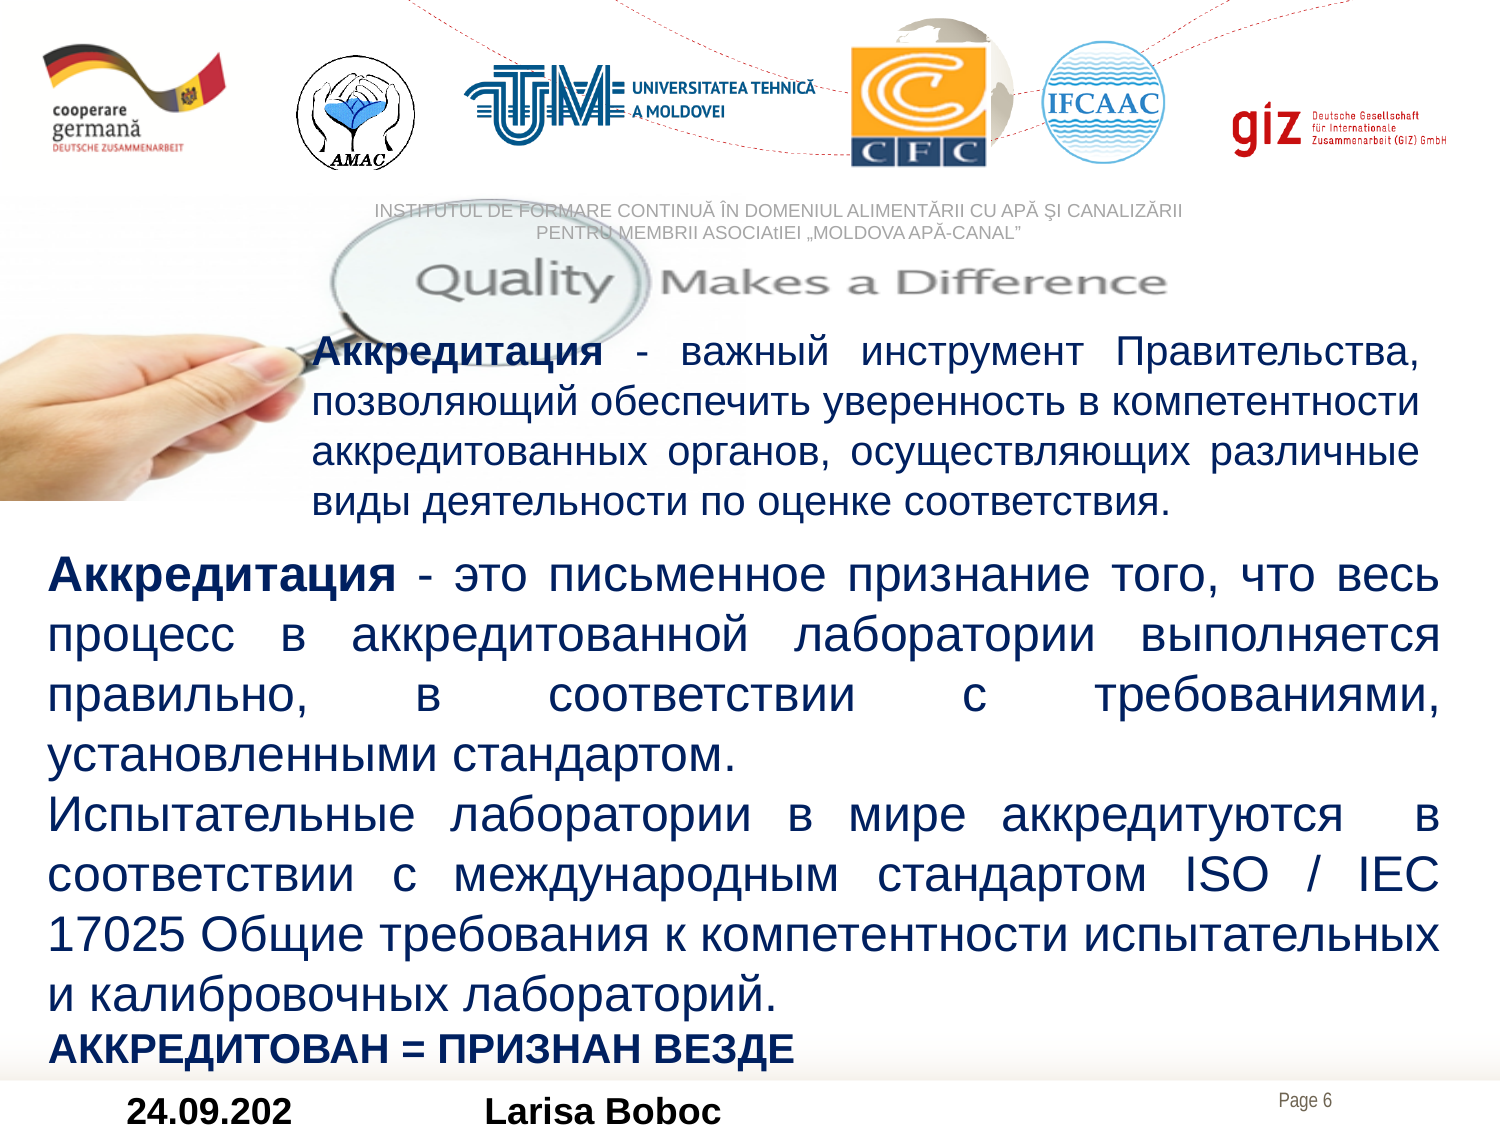

INSTITUTUL DE FORMARE CONTINUĂ ÎN DOMENIUL ALIMENTĂRII CU APĂ ŞI CANALIZĂRII
PENTRU MEMBRII ASOCIAtIEI „MOLDOVA APĂ-CANAL”
Аккредитация - важный инструмент Правительства, позволяющий обеспечить уверенность в компетентности аккредитованных органов, осуществляющих различные виды деятельности по оценке соответствия.
INSTITUTUL DE FORMARE CONTINUĂ ÎN DOMENIUL ALIMENTĂRII CU APĂ ŞI CANALIZĂRII
PENTRU MEMBRII ASOCIAtIEI „MOLDOVA APĂ-CANAL”
Аккредитация - это письменное признание того, что весь процесс в аккредитованной лаборатории выполняется правильно, в соответствии с требованиями, установленными стандартом.
Испытательные лаборатории в мире аккредитуются в соответствии с международным стандартом ISO / IEC 17025 Общие требования к компетентности испытательных и калибровочных лабораторий.
АККРЕДИТОВАН = ПРИЗНАН ВЕЗДЕ
Larisa Boboc